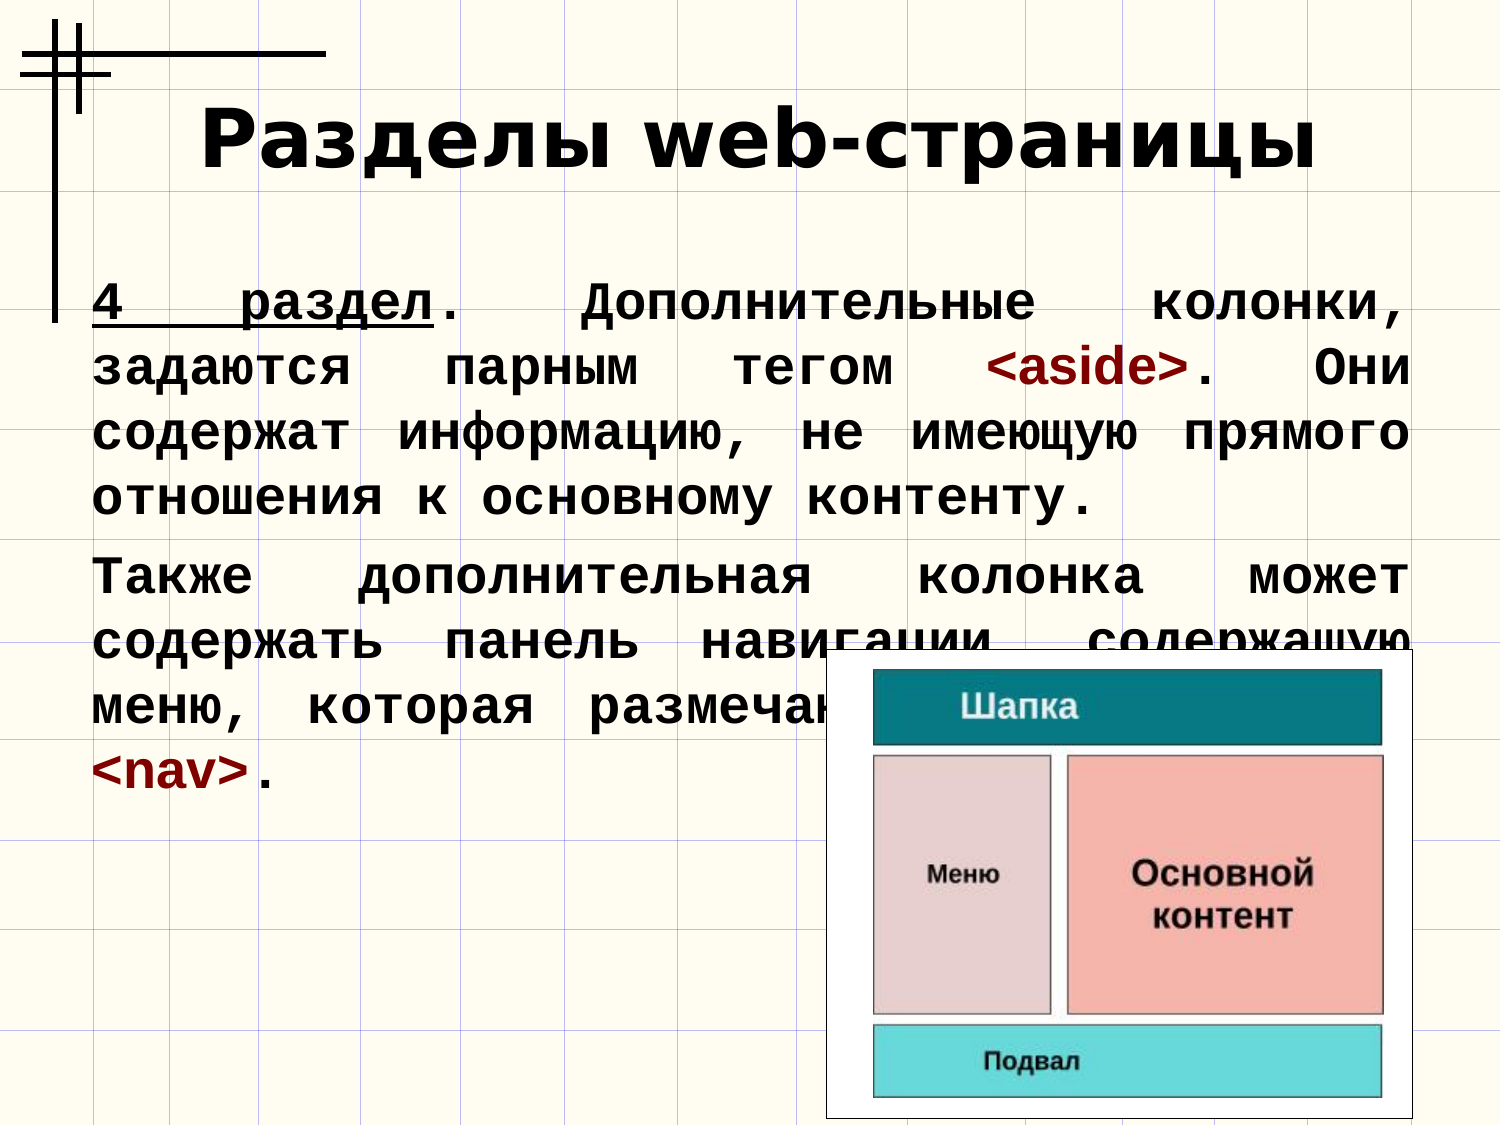

# Разделы web-страницы
4 раздел. Дополнительные колонки, задаются парным тегом <aside>. Они содержат информацию, не имеющую прямого отношения к основному контенту.
Также дополнительная колонка может содержать панель навигации, содержащую меню, которая размечаются парным тегом <nav>.